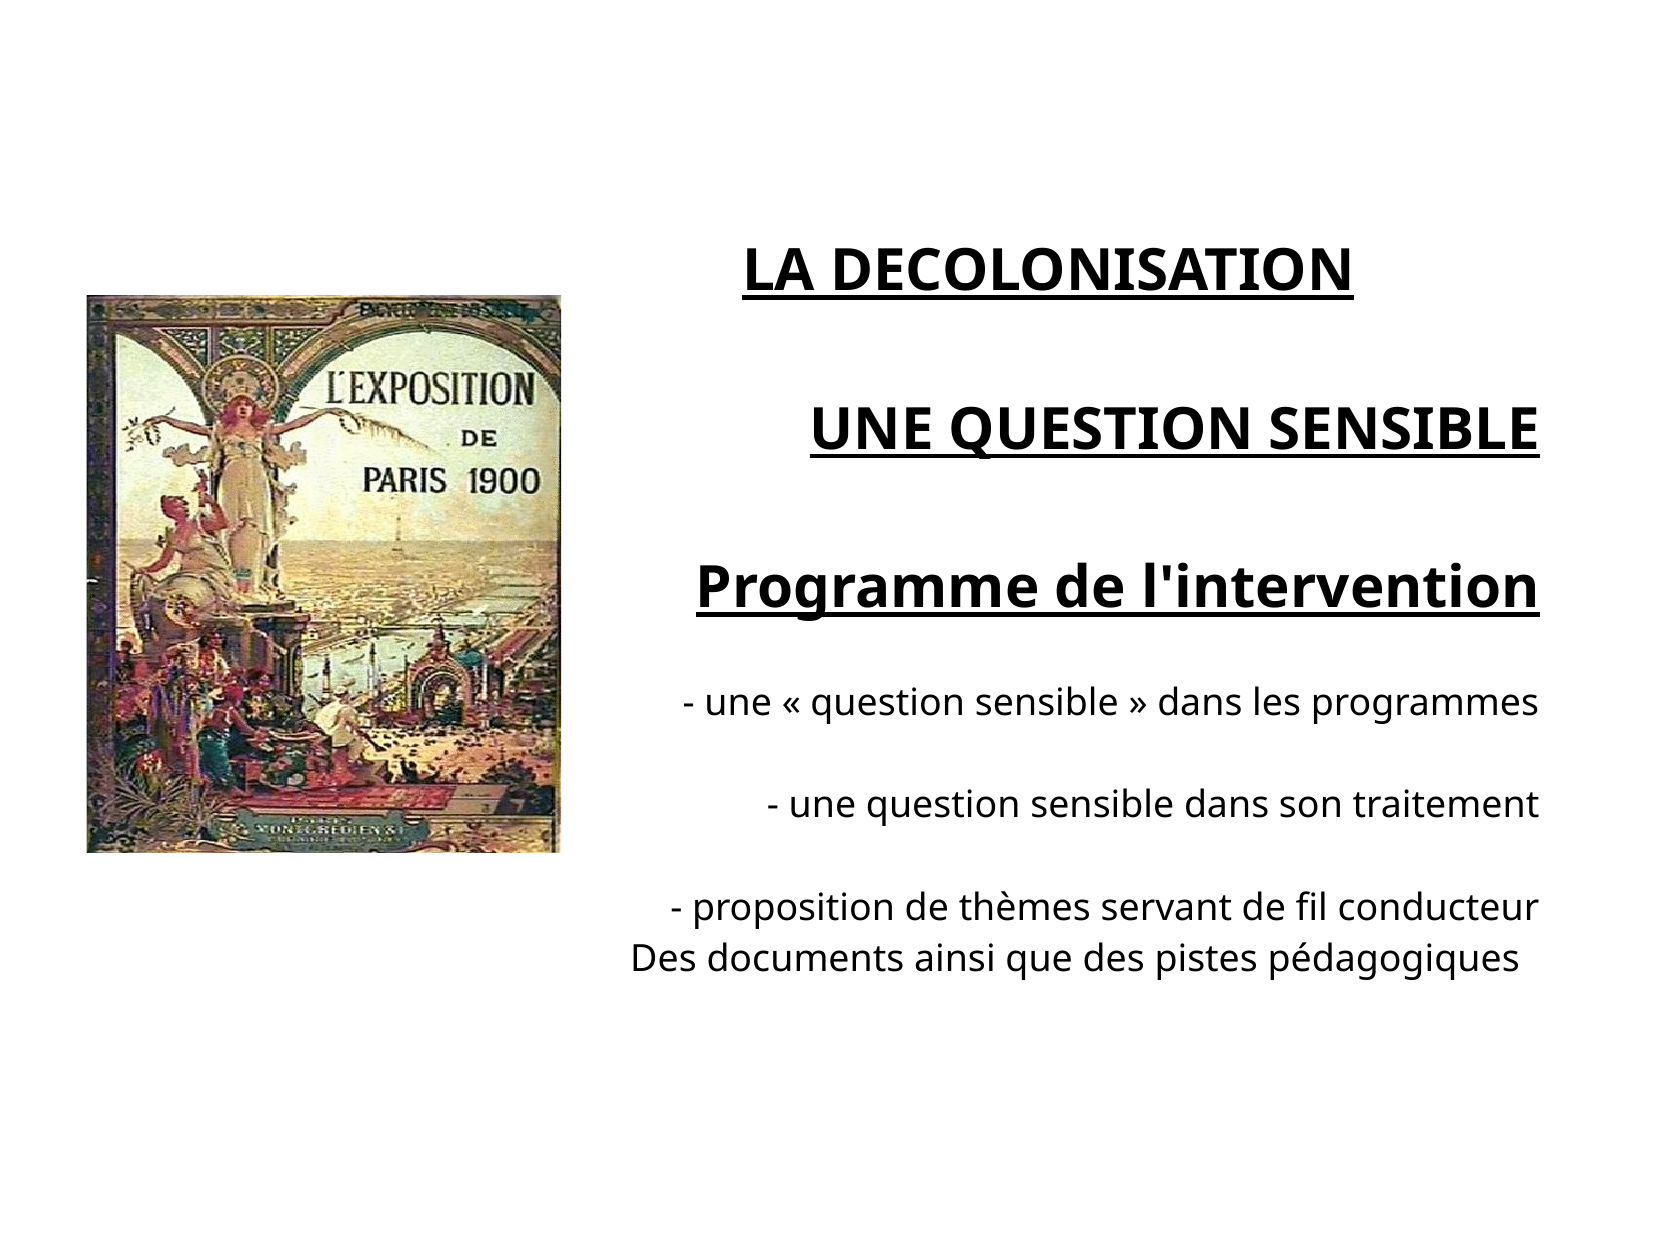

LA DECOLONISATION
UNE QUESTION SENSIBLE
Programme de l'intervention
						- une « question sensible » dans les programmes
							- une question sensible dans son traitement
							- proposition de thèmes servant de fil conducteur
							Des documents ainsi que des pistes pédagogiques